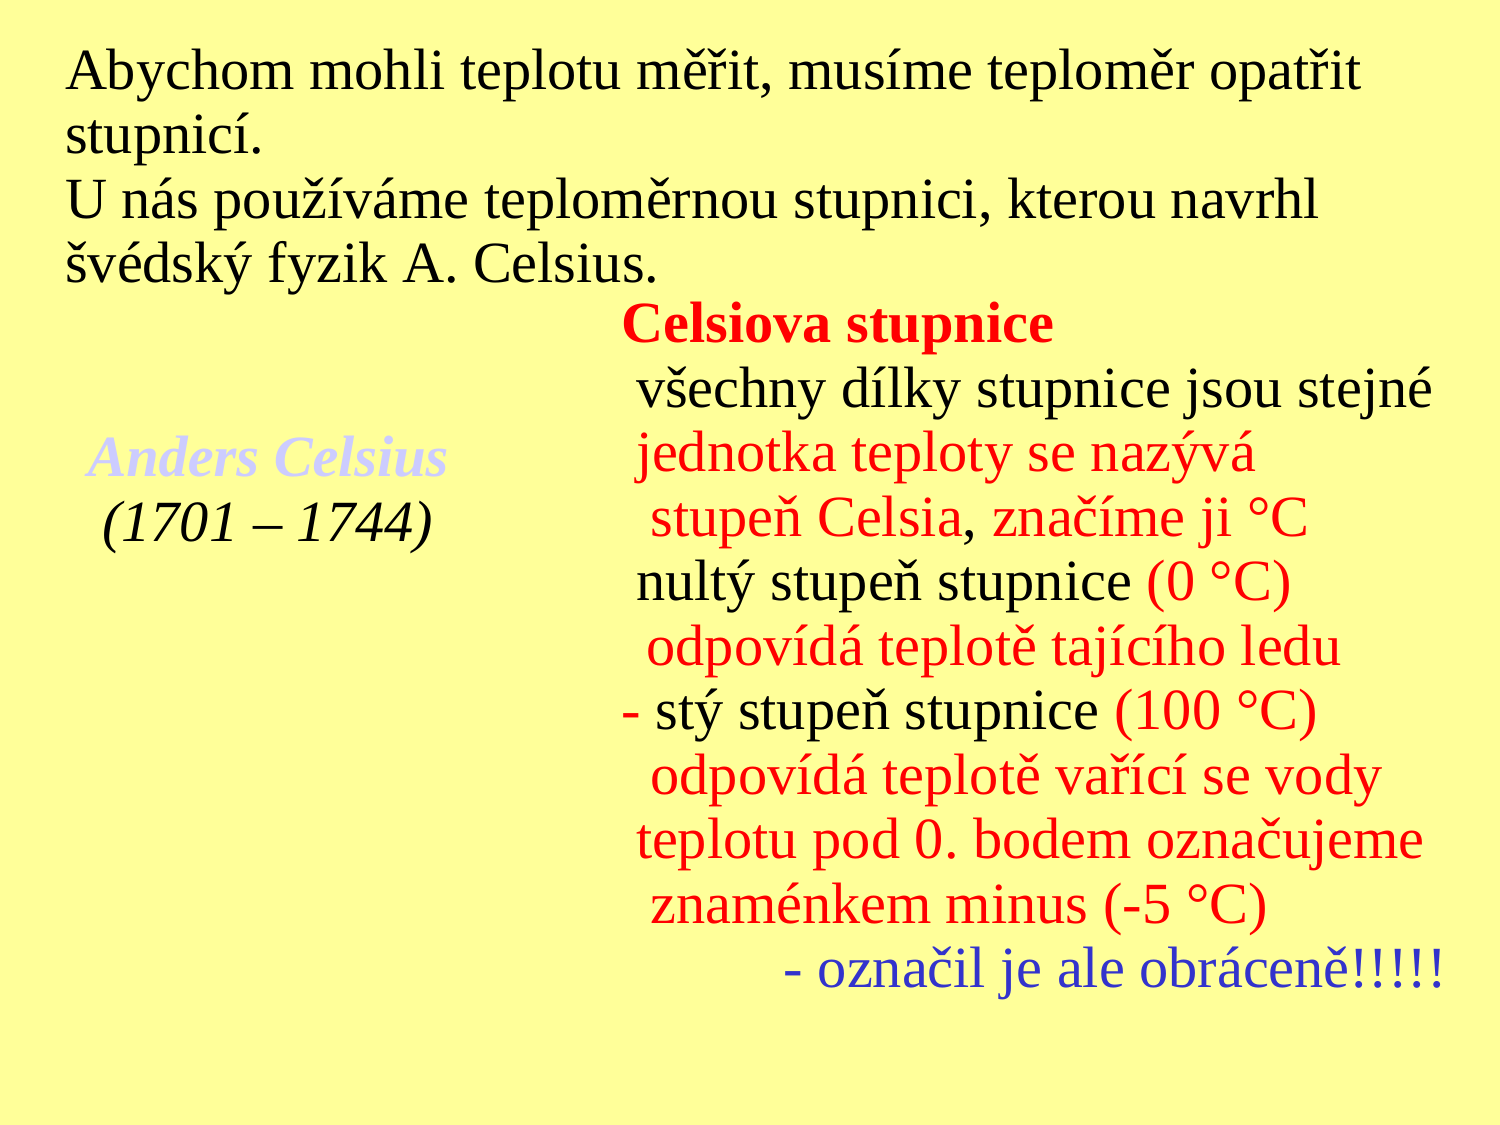

Abychom mohli teplotu měřit, musíme teploměr opatřit
stupnicí.
U nás používáme teploměrnou stupnici, kterou navrhl
švédský fyzik A. Celsius.
Celsiova stupnice
 všechny dílky stupnice jsou stejné
 jednotka teploty se nazývá
 stupeň Celsia, značíme ji °C
 nultý stupeň stupnice (0 °C)
 odpovídá teplotě tajícího ledu
- stý stupeň stupnice (100 °C)
 odpovídá teplotě vařící se vody
 teplotu pod 0. bodem označujeme
 znaménkem minus (-5 °C)
 - označil je ale obráceně!!!!!
 Anders Celsius
 (1701 – 1744)